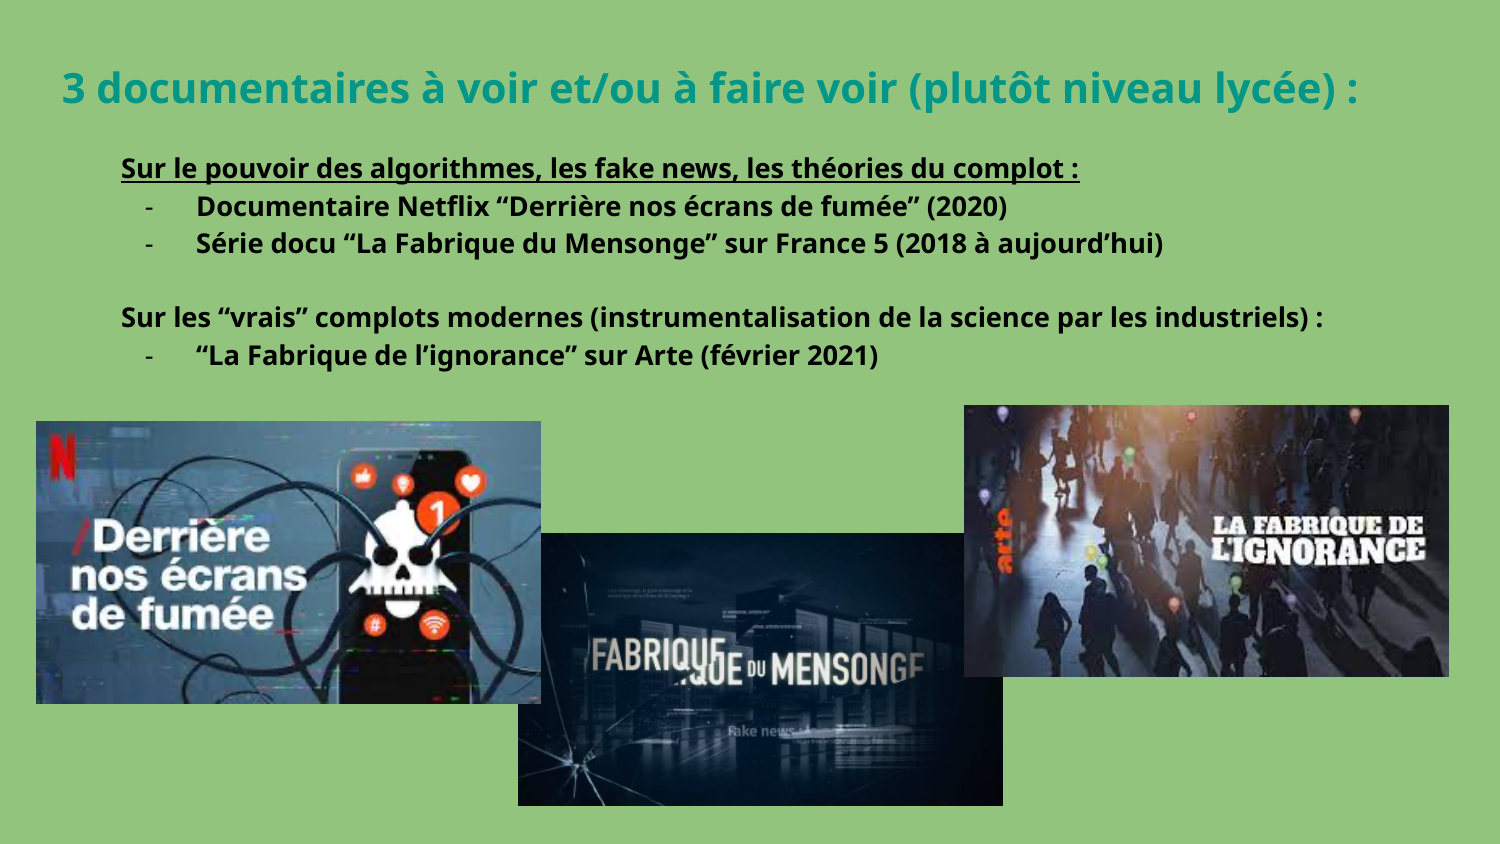

# 3 documentaires à voir et/ou à faire voir (plutôt niveau lycée) :
Sur le pouvoir des algorithmes, les fake news, les théories du complot :
Documentaire Netflix “Derrière nos écrans de fumée” (2020)
Série docu “La Fabrique du Mensonge” sur France 5 (2018 à aujourd’hui)
Sur les “vrais” complots modernes (instrumentalisation de la science par les industriels) :
“La Fabrique de l’ignorance” sur Arte (février 2021)